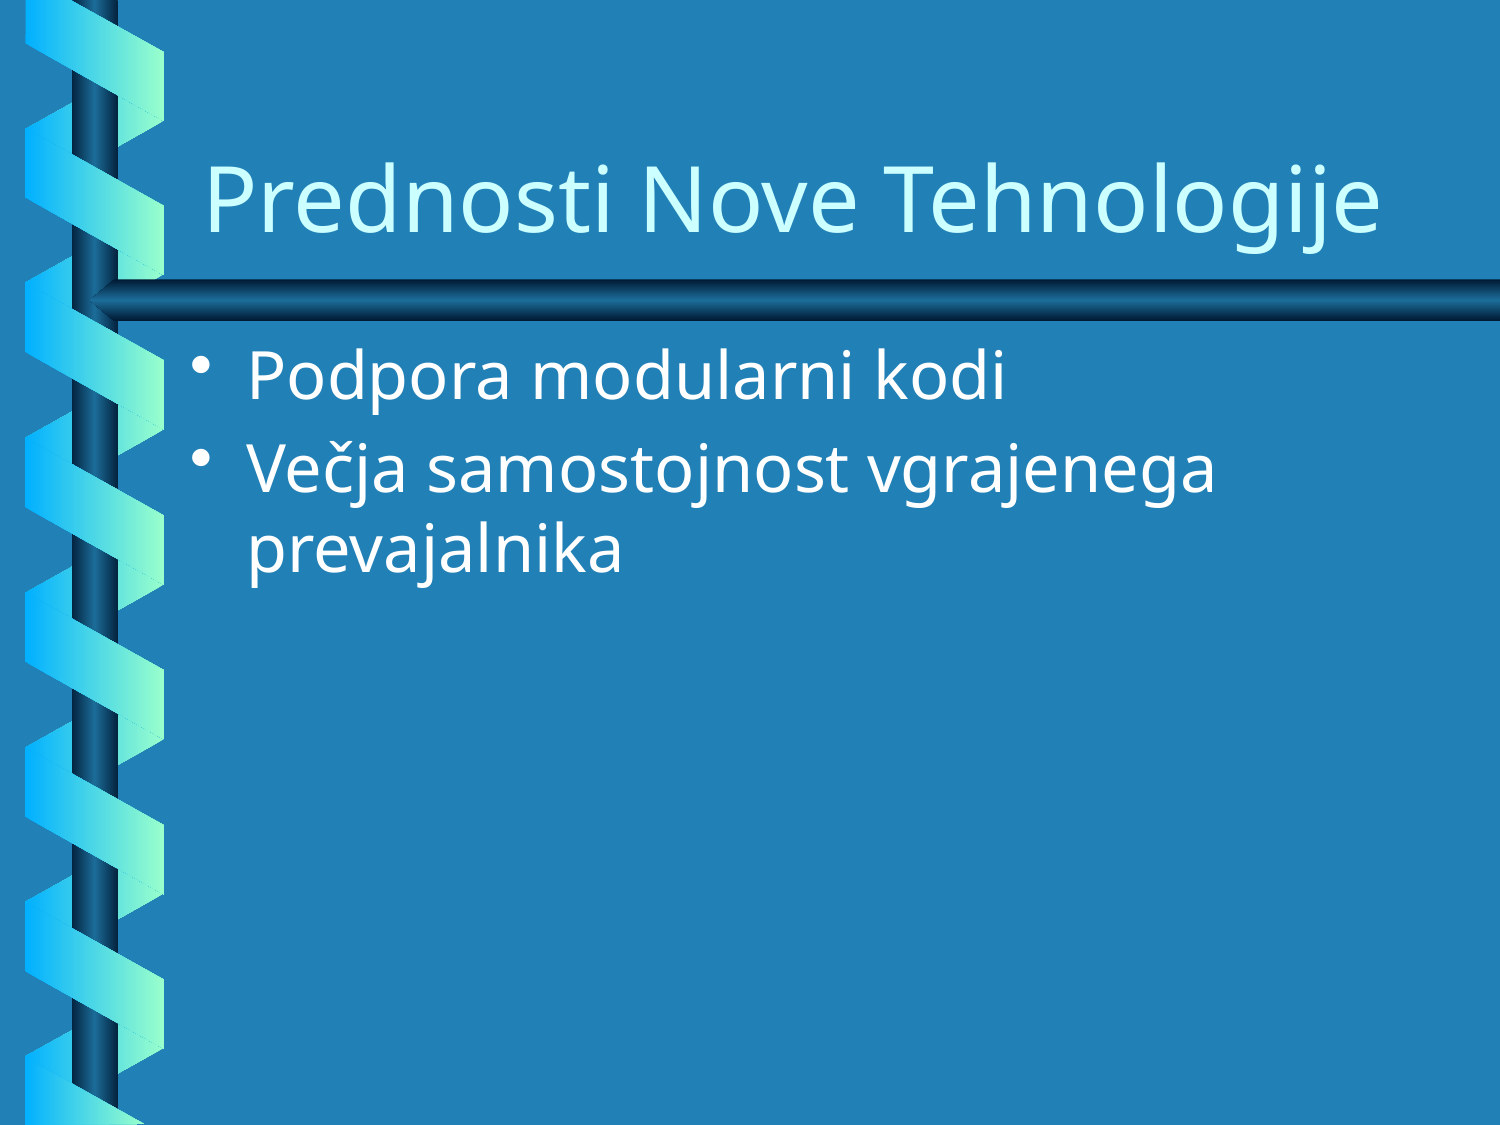

# Prednosti Nove Tehnologije
Podpora modularni kodi
Večja samostojnost vgrajenega prevajalnika